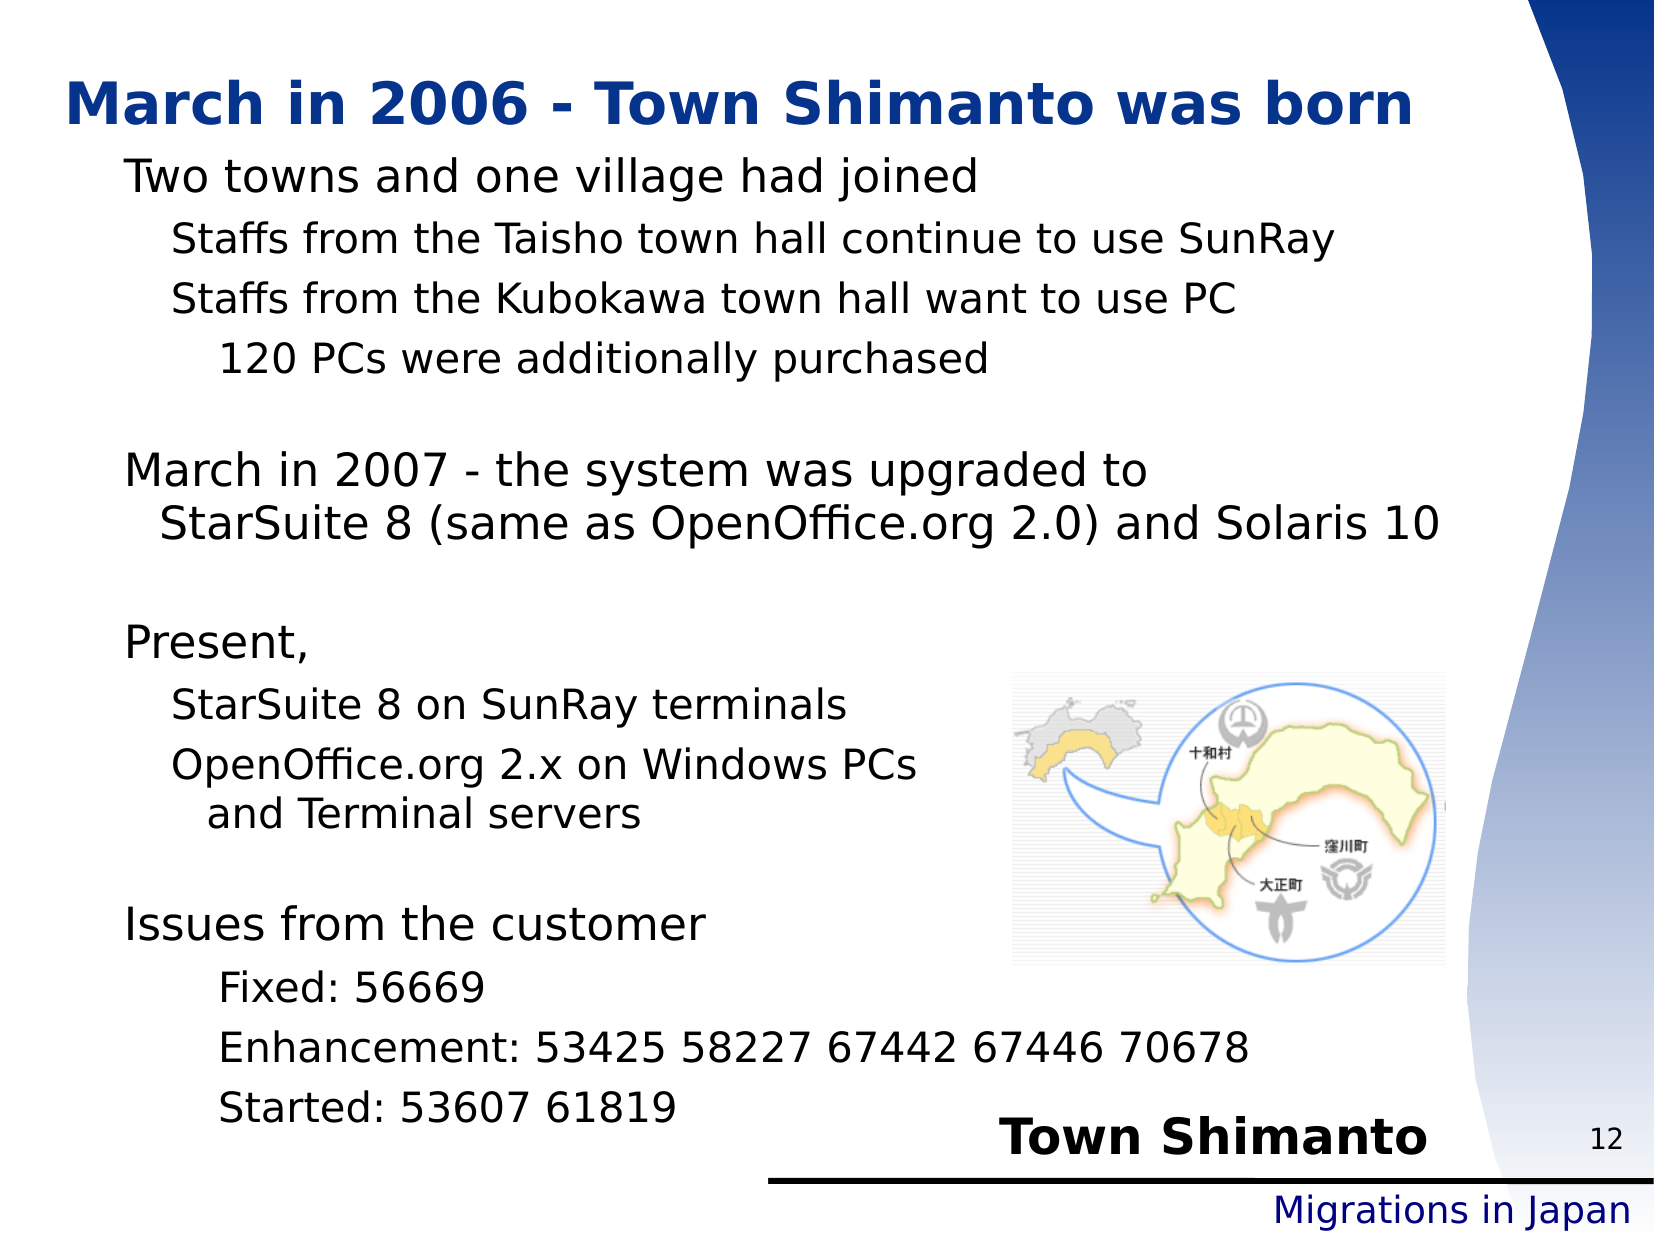

March in 2006 - Town Shimanto was born
Two towns and one village had joined
Staffs from the Taisho town hall continue to use SunRay
Staffs from the Kubokawa town hall want to use PC
120 PCs were additionally purchased
March in 2007 - the system was upgraded to
StarSuite 8 (same as OpenOffice.org 2.0) and Solaris 10
Present,
StarSuite 8 on SunRay terminals
OpenOffice.org 2.x on Windows PCs
and Terminal servers
Issues from the customer
Fixed: 56669
Enhancement: 53425 58227 67442 67446 70678
Started: 53607 61819
# Town Shimanto
12